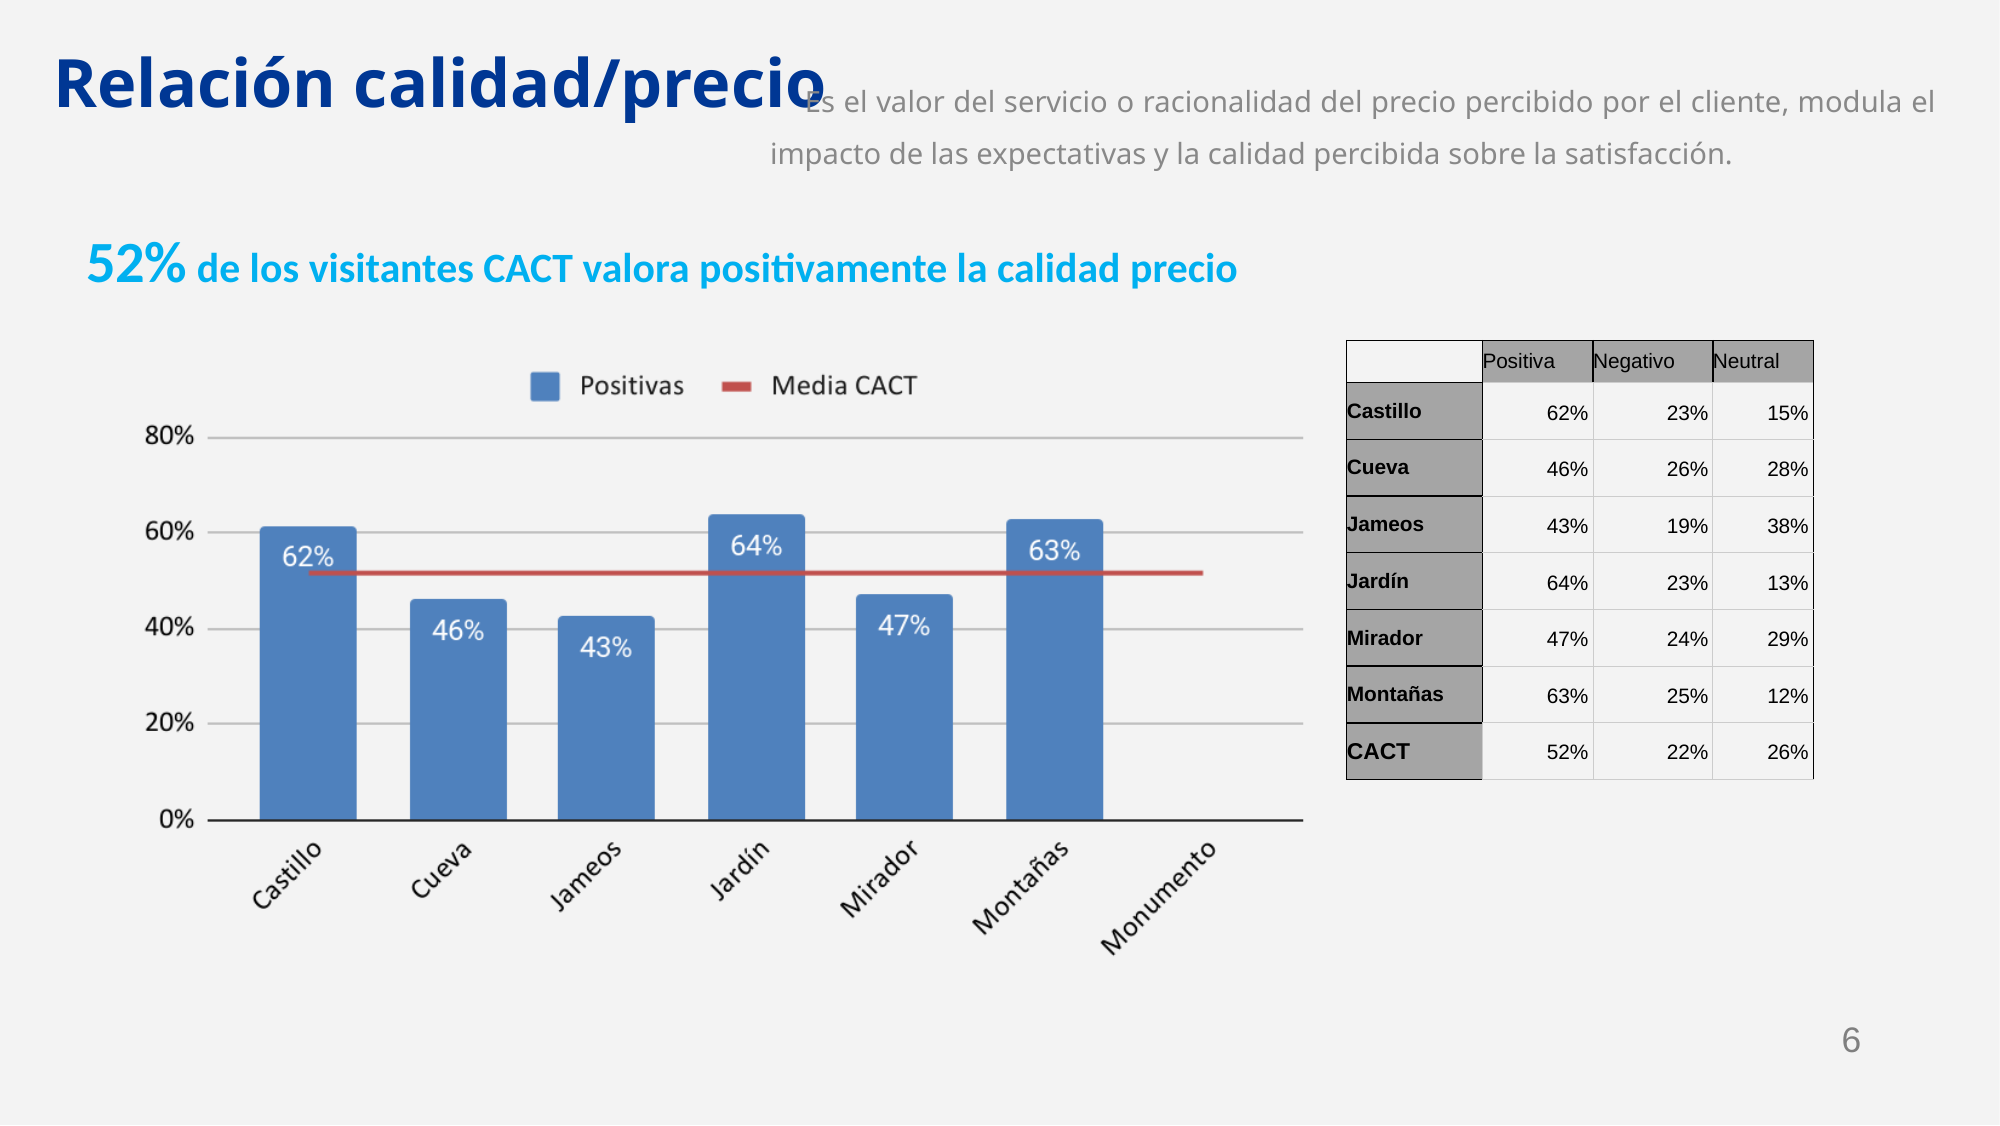

Relación calidad/precio
 Es el valor del servicio o racionalidad del precio percibido por el cliente, modula el impacto de las expectativas y la calidad percibida sobre la satisfacción.
52% de los visitantes CACT valora positivamente la calidad precio
| | Positiva | Negativo | Neutral |
| --- | --- | --- | --- |
| Castillo | 62% | 23% | 15% |
| Cueva | 46% | 26% | 28% |
| Jameos | 43% | 19% | 38% |
| Jardín | 64% | 23% | 13% |
| Mirador | 47% | 24% | 29% |
| Montañas | 63% | 25% | 12% |
| CACT | 52% | 22% | 26% |